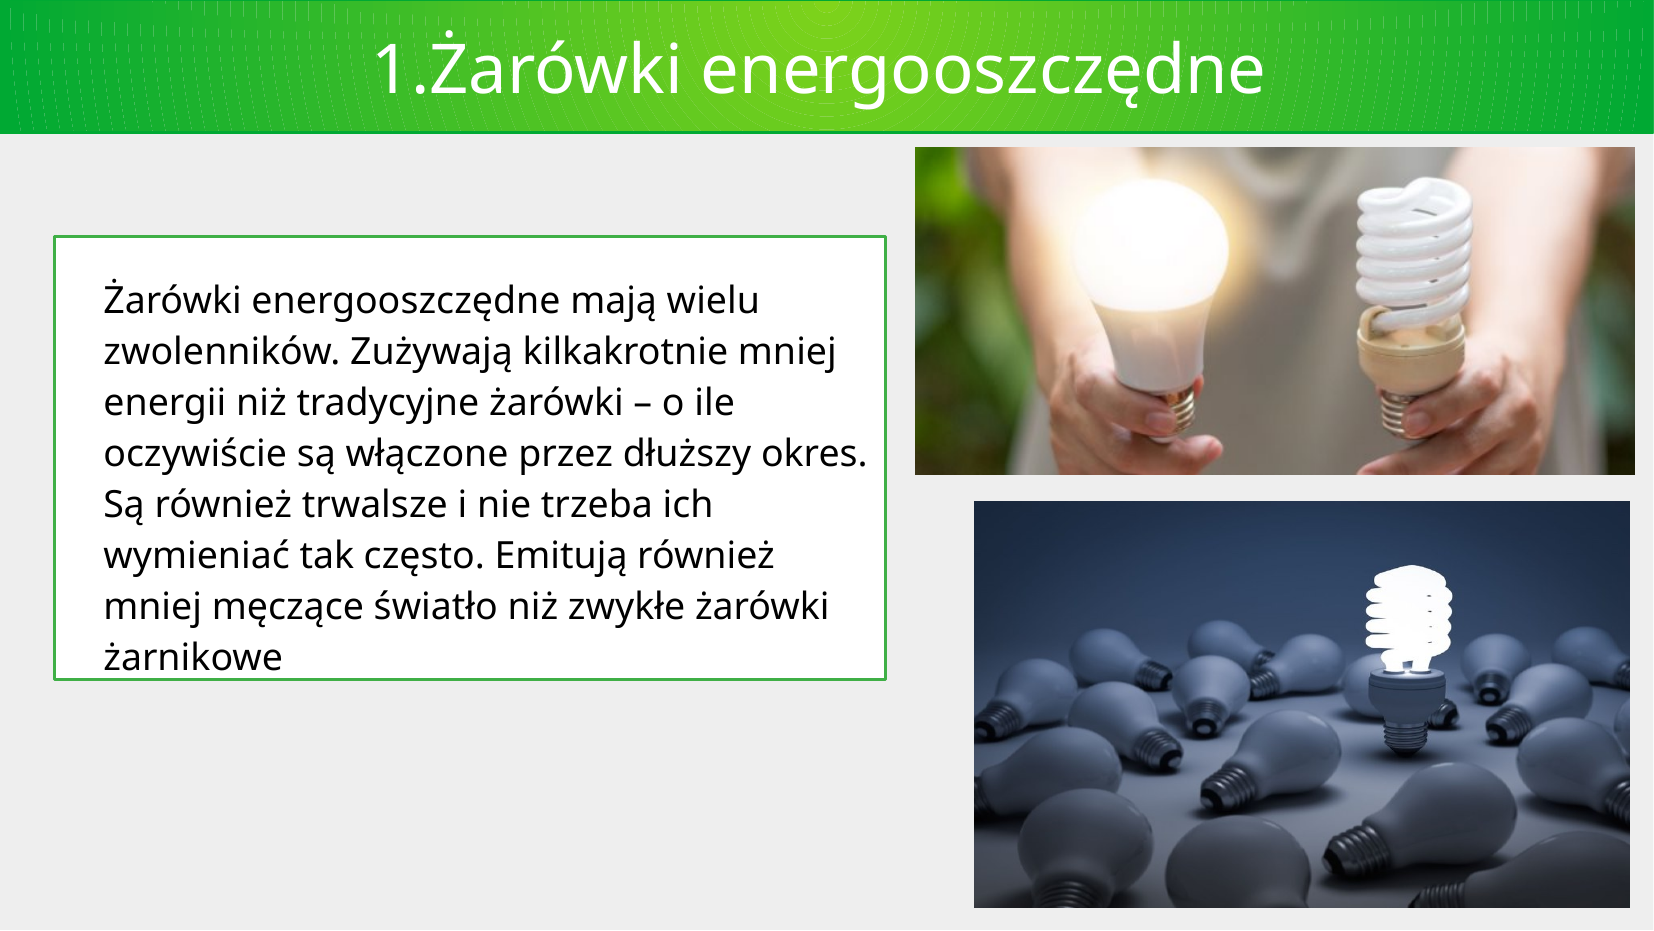

# 1.Żarówki energooszczędne
Żarówki energooszczędne mają wielu zwolenników. Zużywają kilkakrotnie mniej energii niż tradycyjne żarówki – o ile oczywiście są włączone przez dłuższy okres. Są również trwalsze i nie trzeba ich wymieniać tak często. Emitują również mniej męczące światło niż zwykłe żarówki żarnikowe